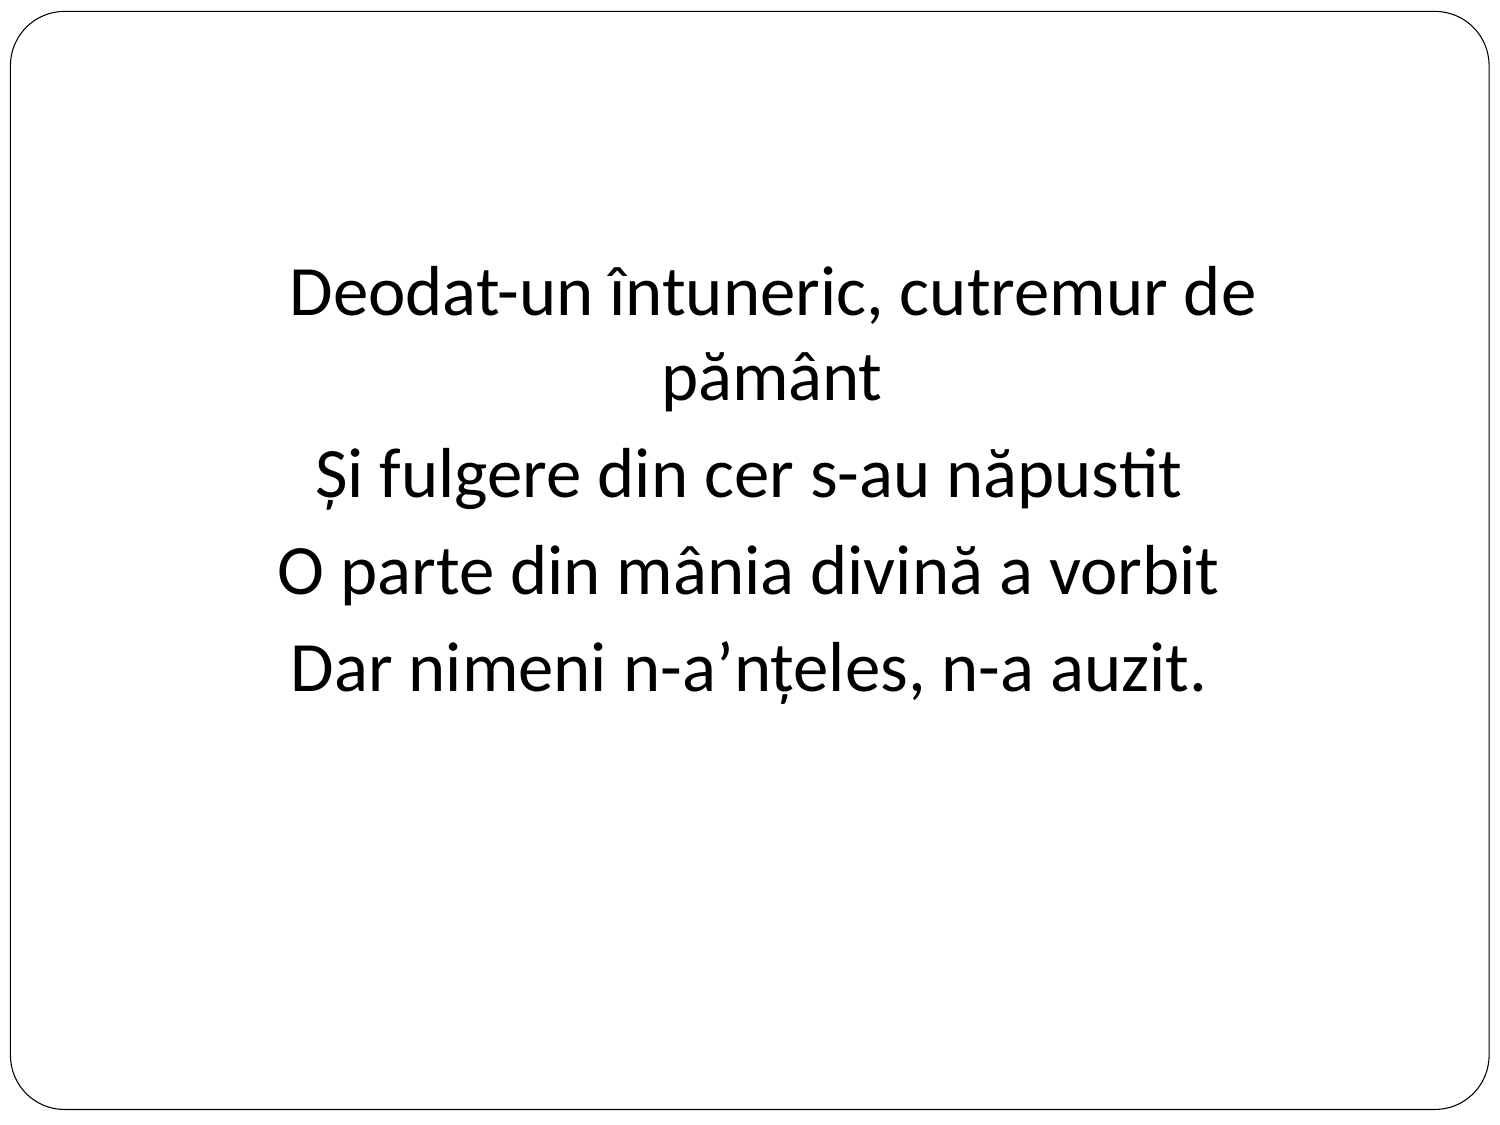

# Deodat-un întuneric, cutremur de pământ
Şi fulgere din cer s-au năpustit
O parte din mânia divină a vorbit
Dar nimeni n-a’nţeles, n-a auzit.